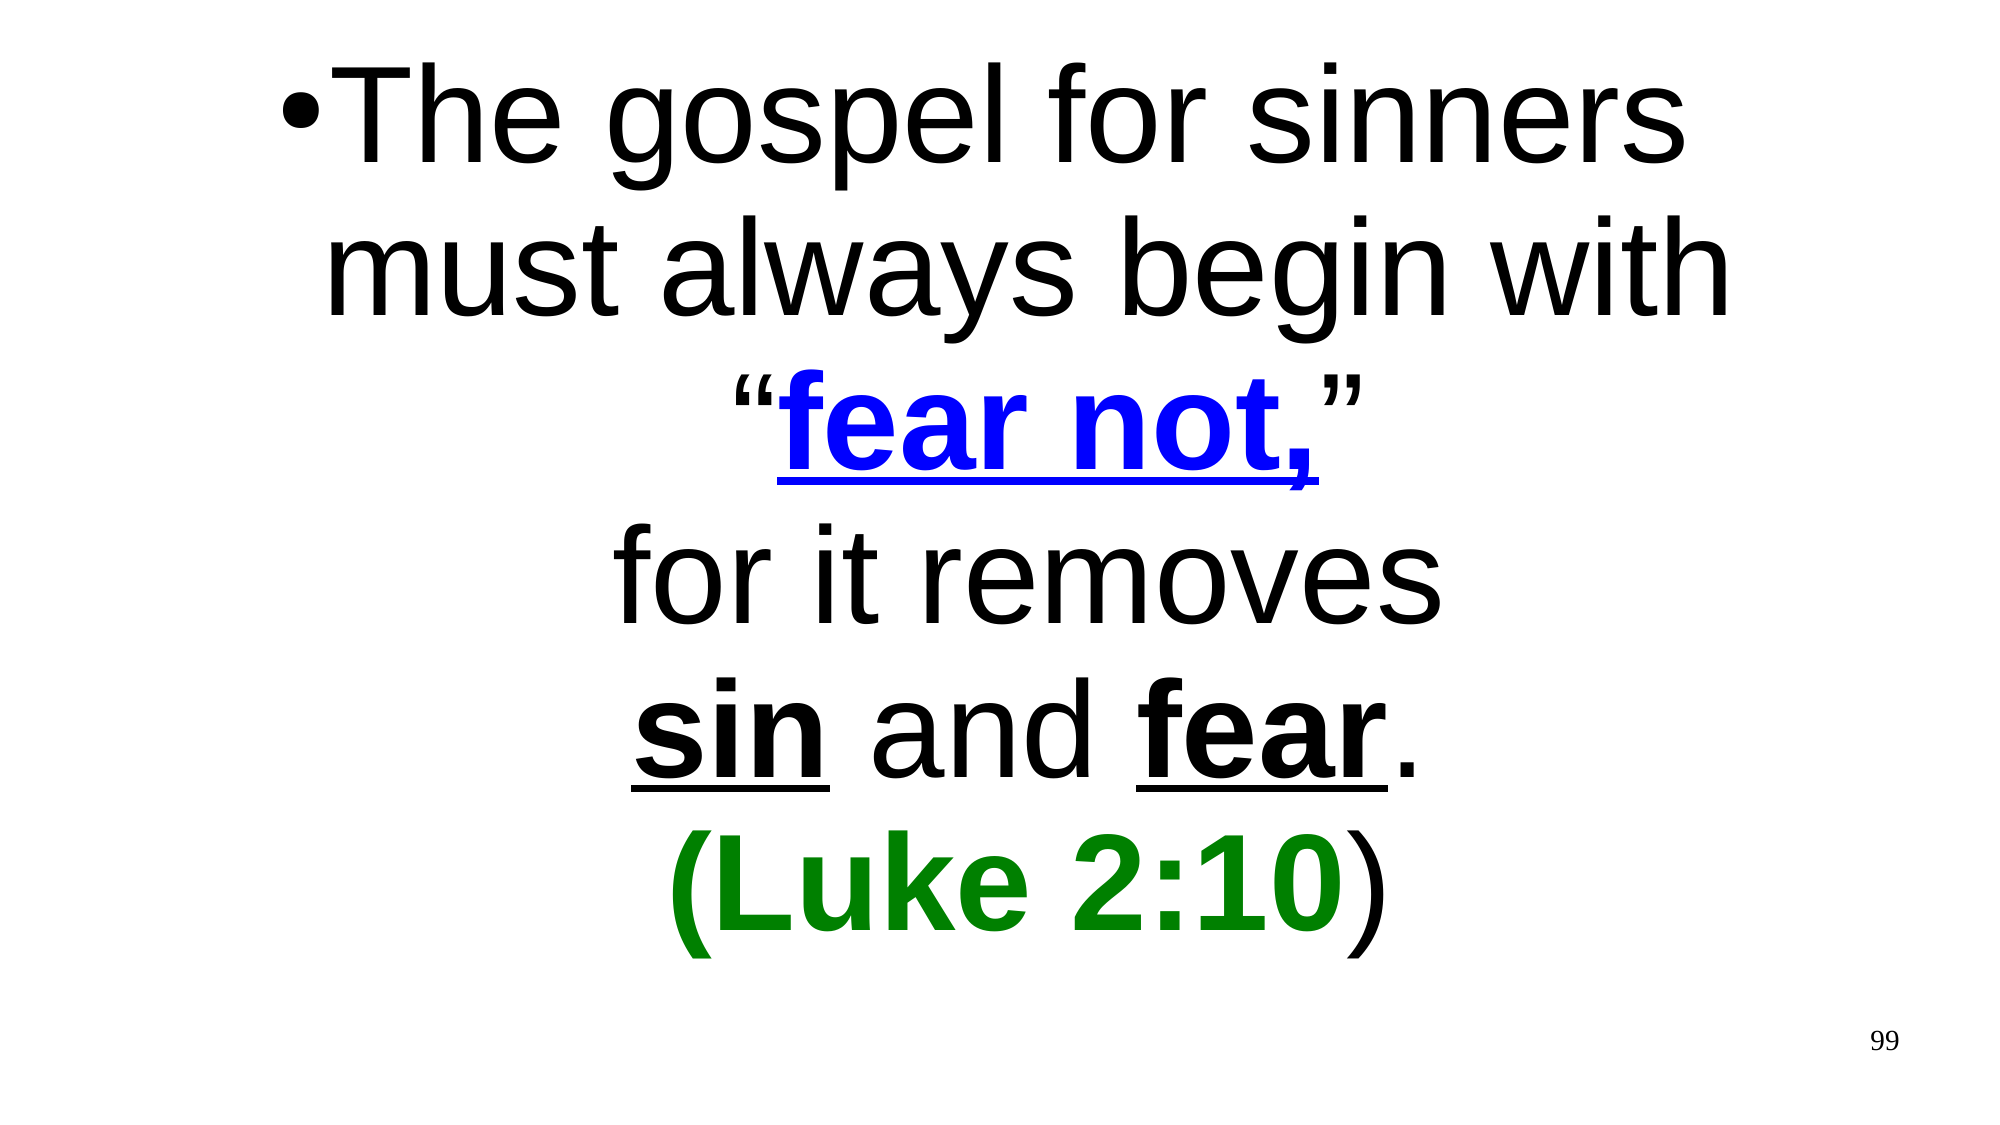

# The gospel for sinners must always begin with “fear not,” for it removes sin and fear. (Luke 2:10)
99